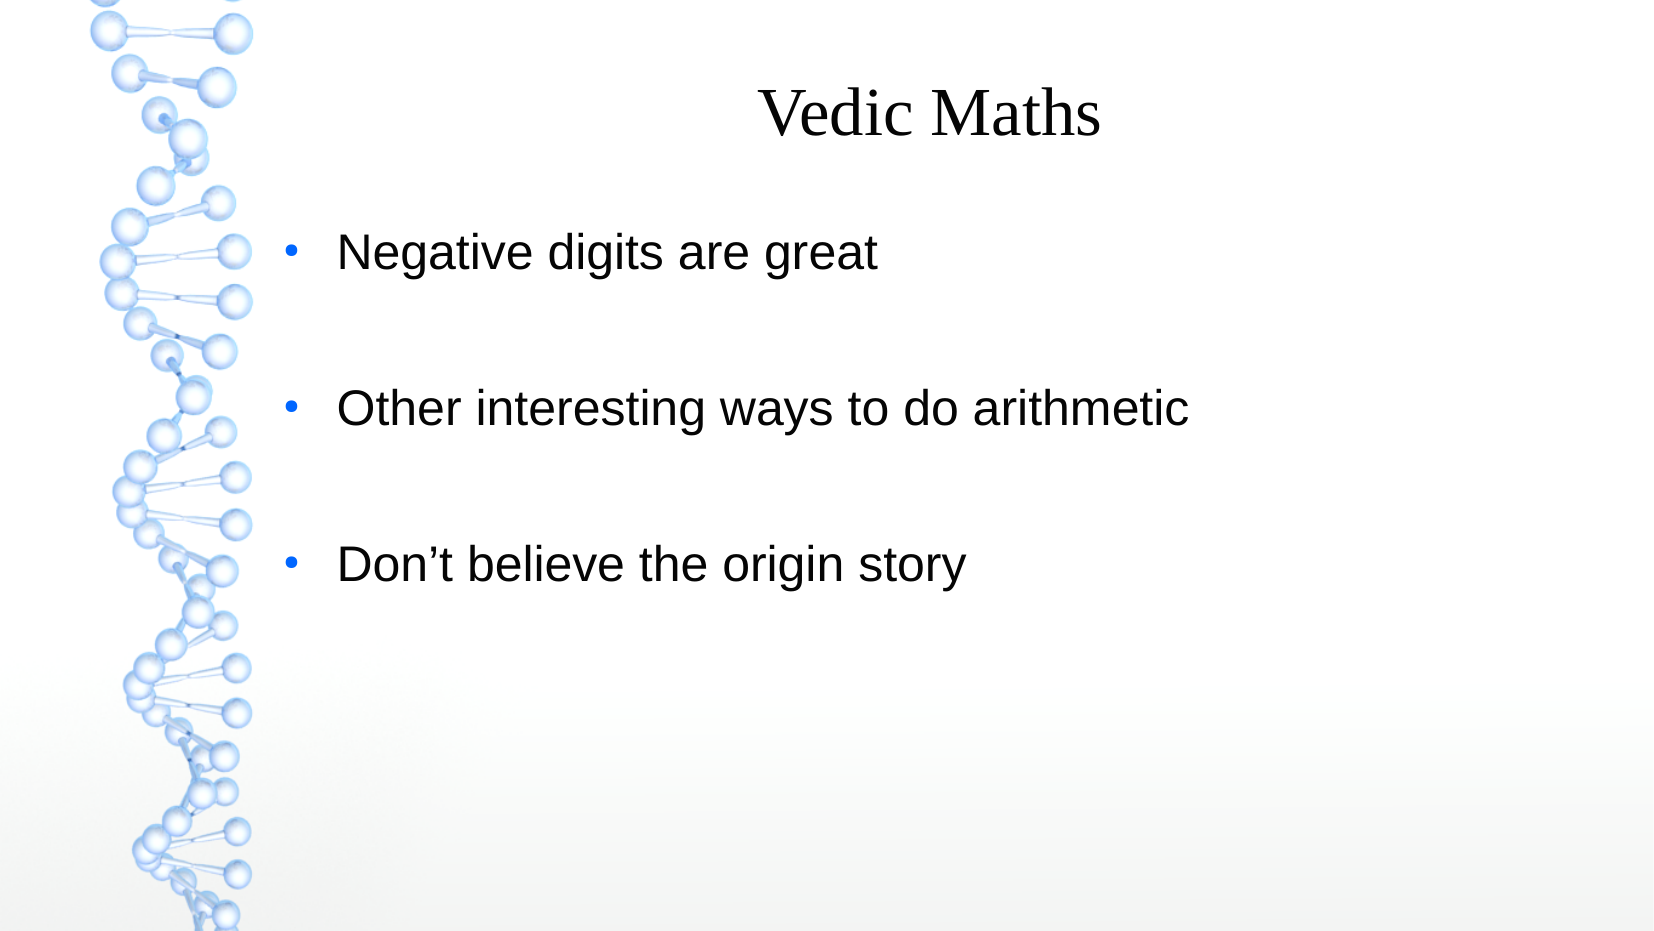

# Vedic Maths
Negative digits are great
Other interesting ways to do arithmetic
Don’t believe the origin story